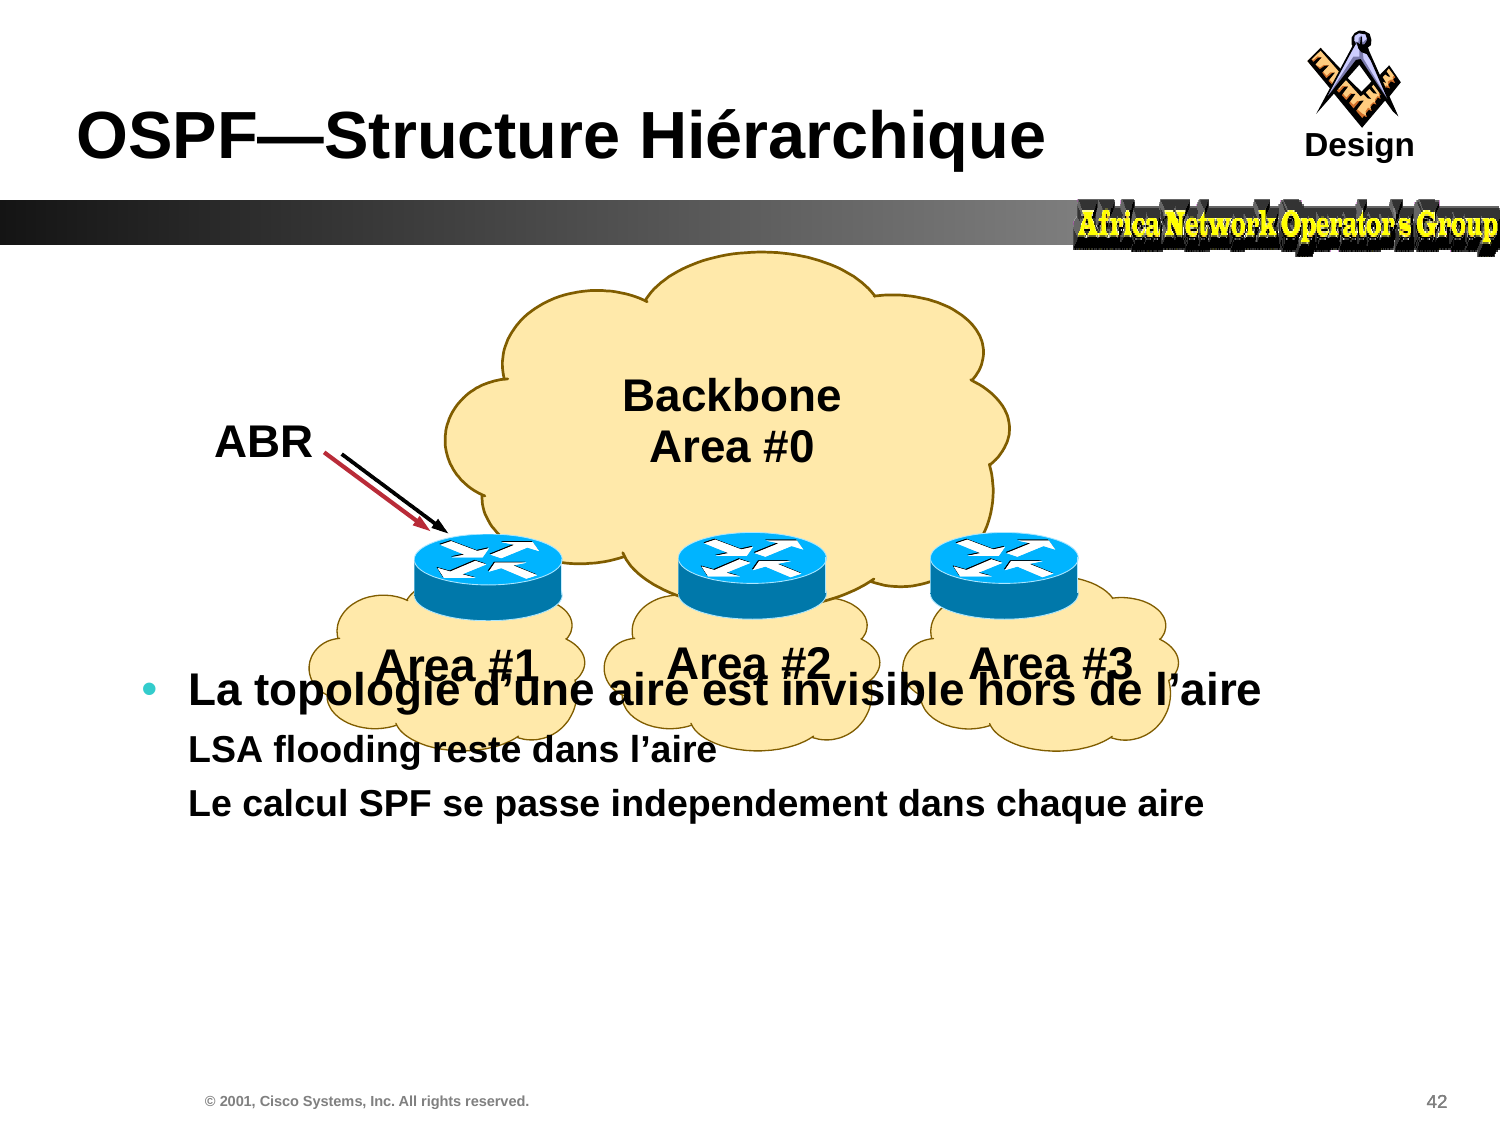

# OSPF—Structure Hiérarchique
Design
Backbone
Area #0
ABR
La topologie d’une aire est invisible hors de l’aire
LSA flooding reste dans l’aire
Le calcul SPF se passe independement dans chaque aire
Area #2
Area #3
Area #1